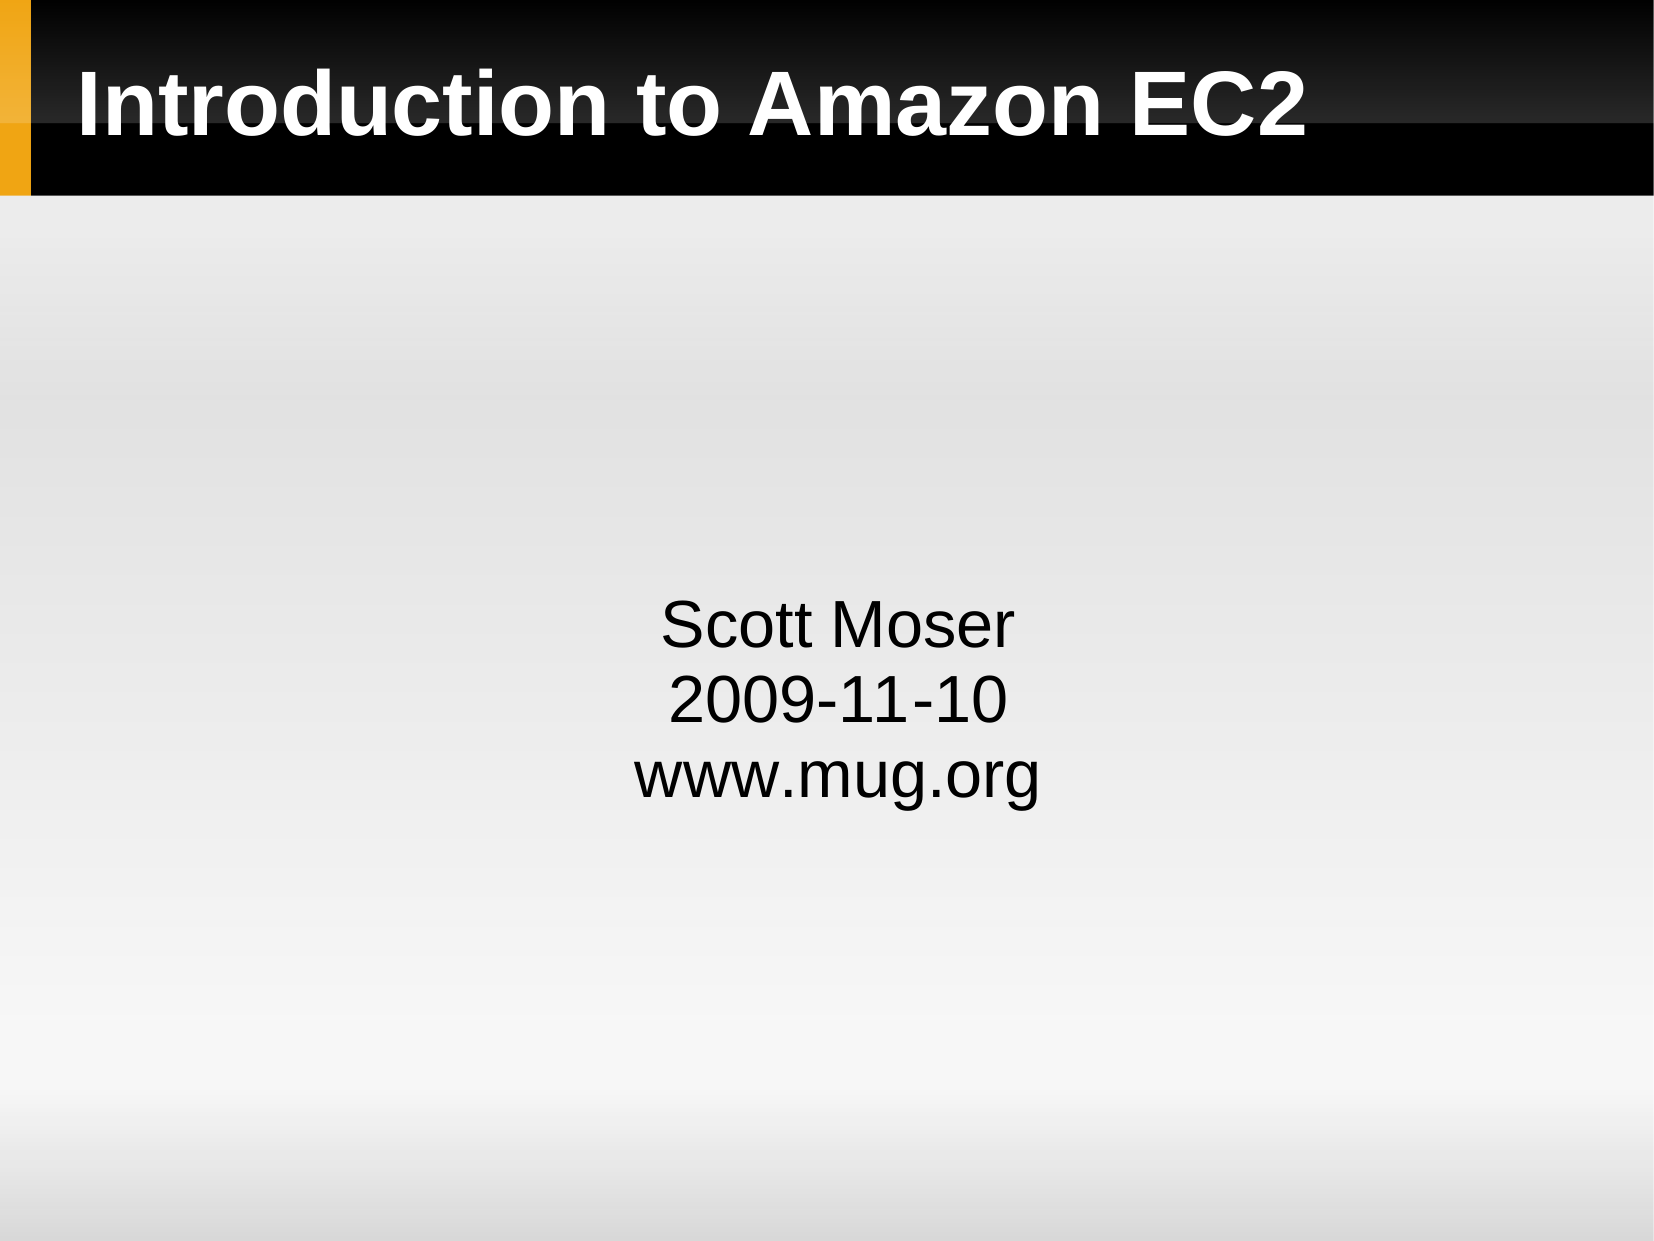

# Introduction to Amazon EC2
Scott Moser
2009-11-10
www.mug.org